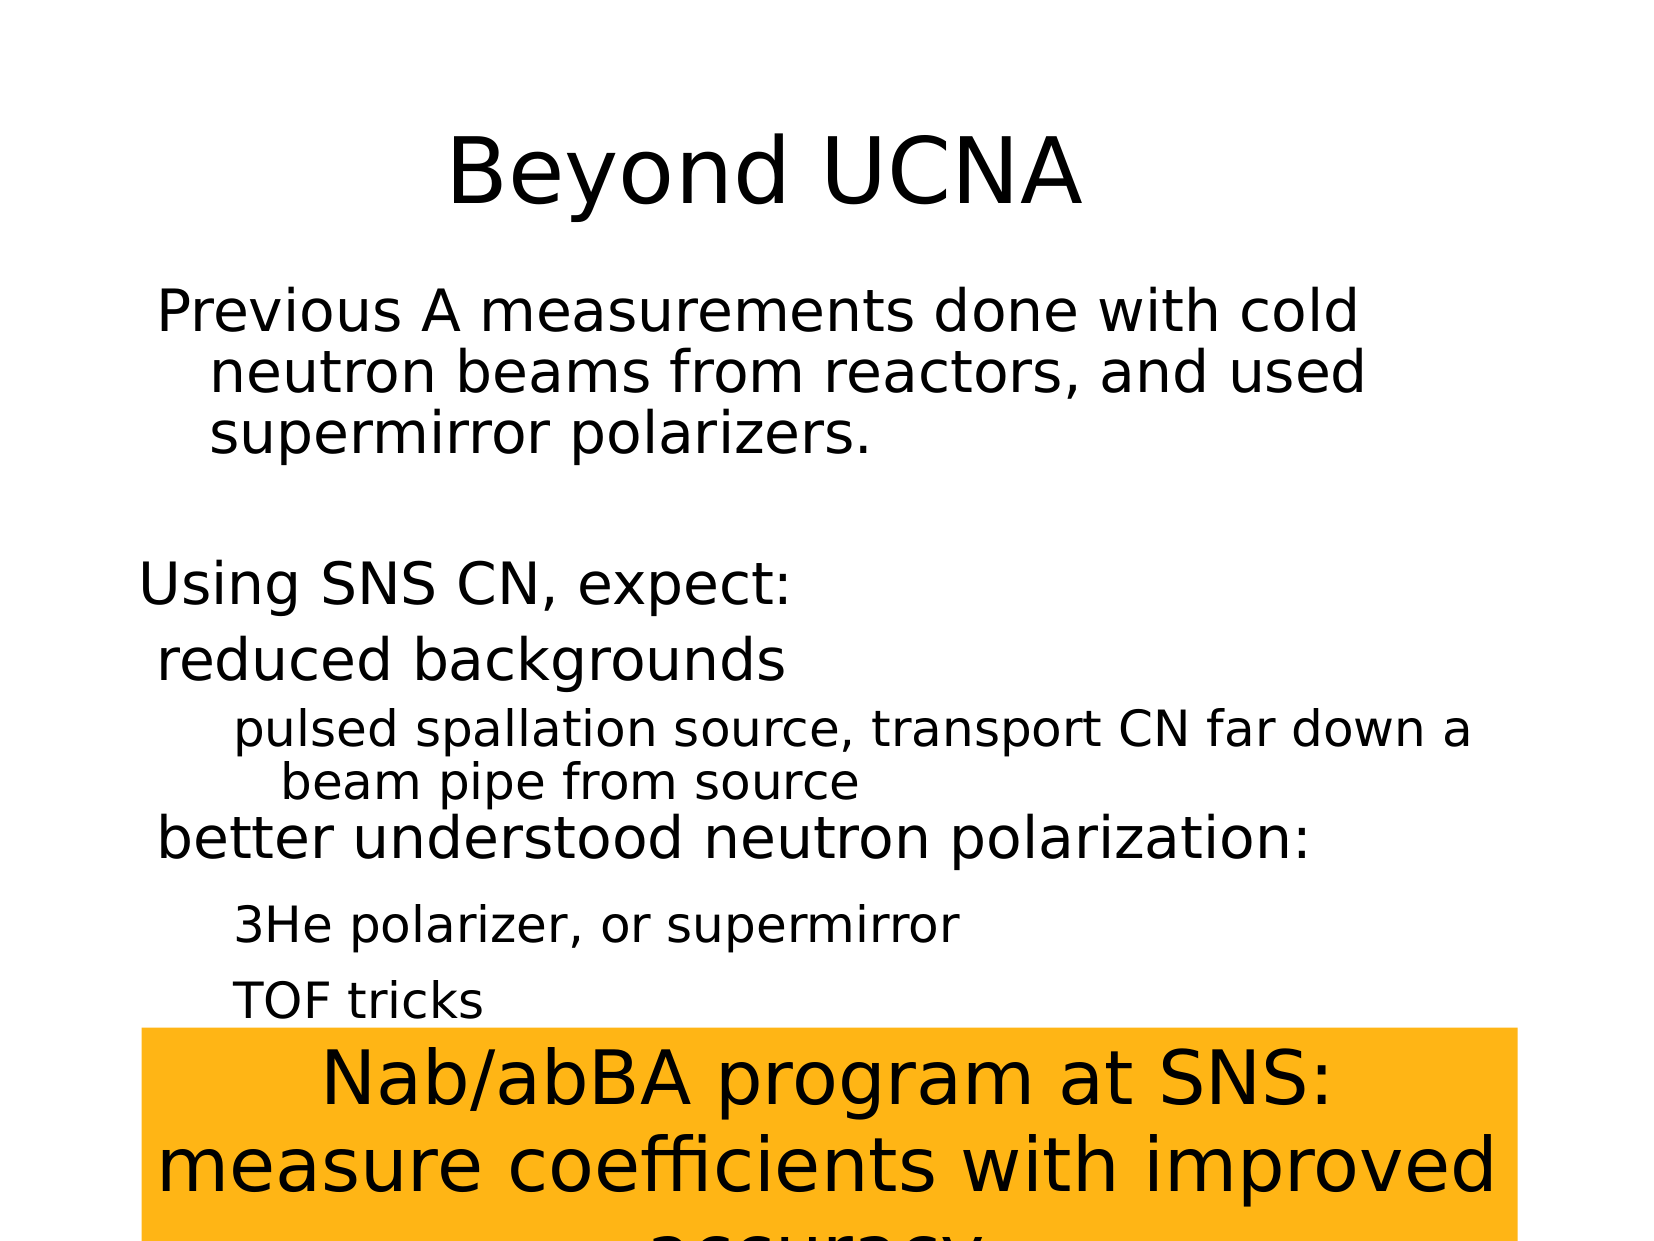

# Beyond UCNA
Previous A measurements done with cold neutron beams from reactors, and used supermirror polarizers.
Using SNS CN, expect:
reduced backgrounds
pulsed spallation source, transport CN far down a beam pipe from source
better understood neutron polarization:
3He polarizer, or supermirror
TOF tricks
Nab/abBA program at SNS: measure coefficients with improved accuracy